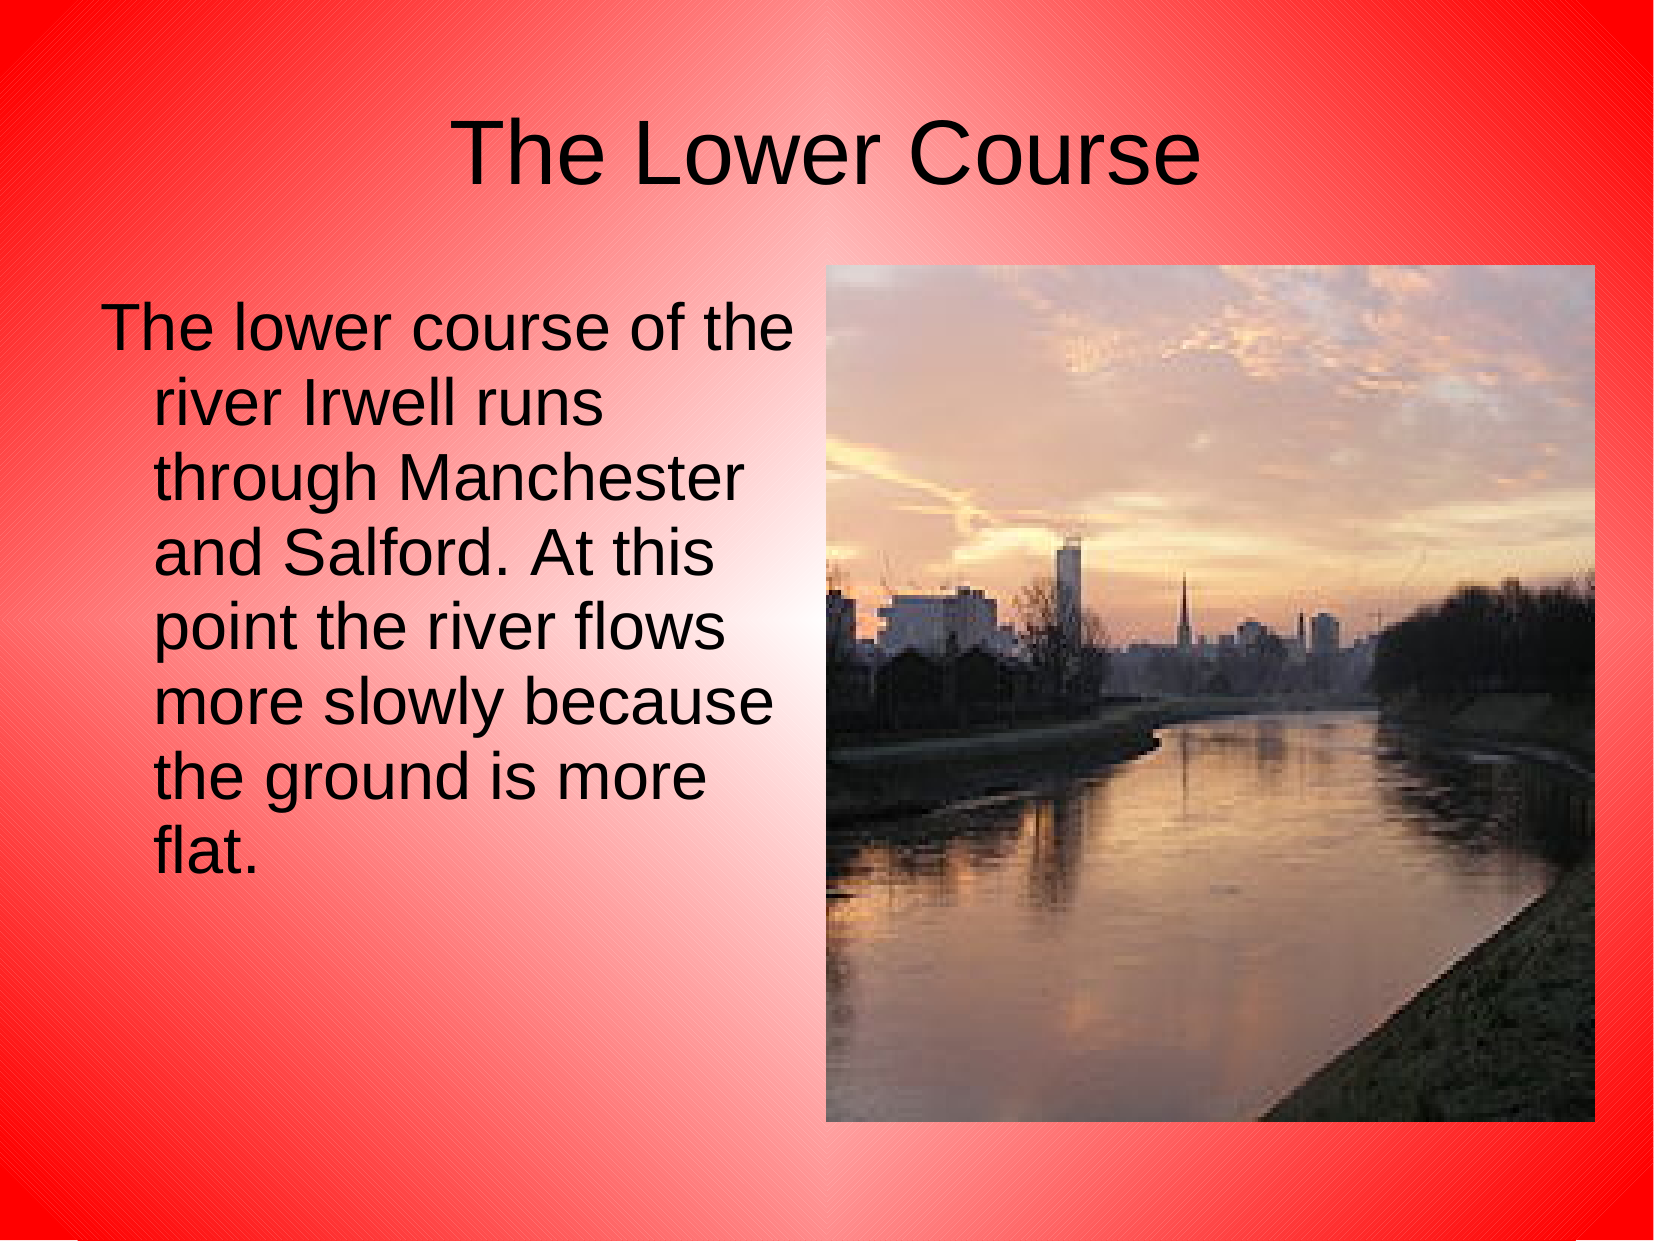

# The Lower Course
The lower course of the river Irwell runs through Manchester and Salford. At this point the river flows more slowly because the ground is more flat.